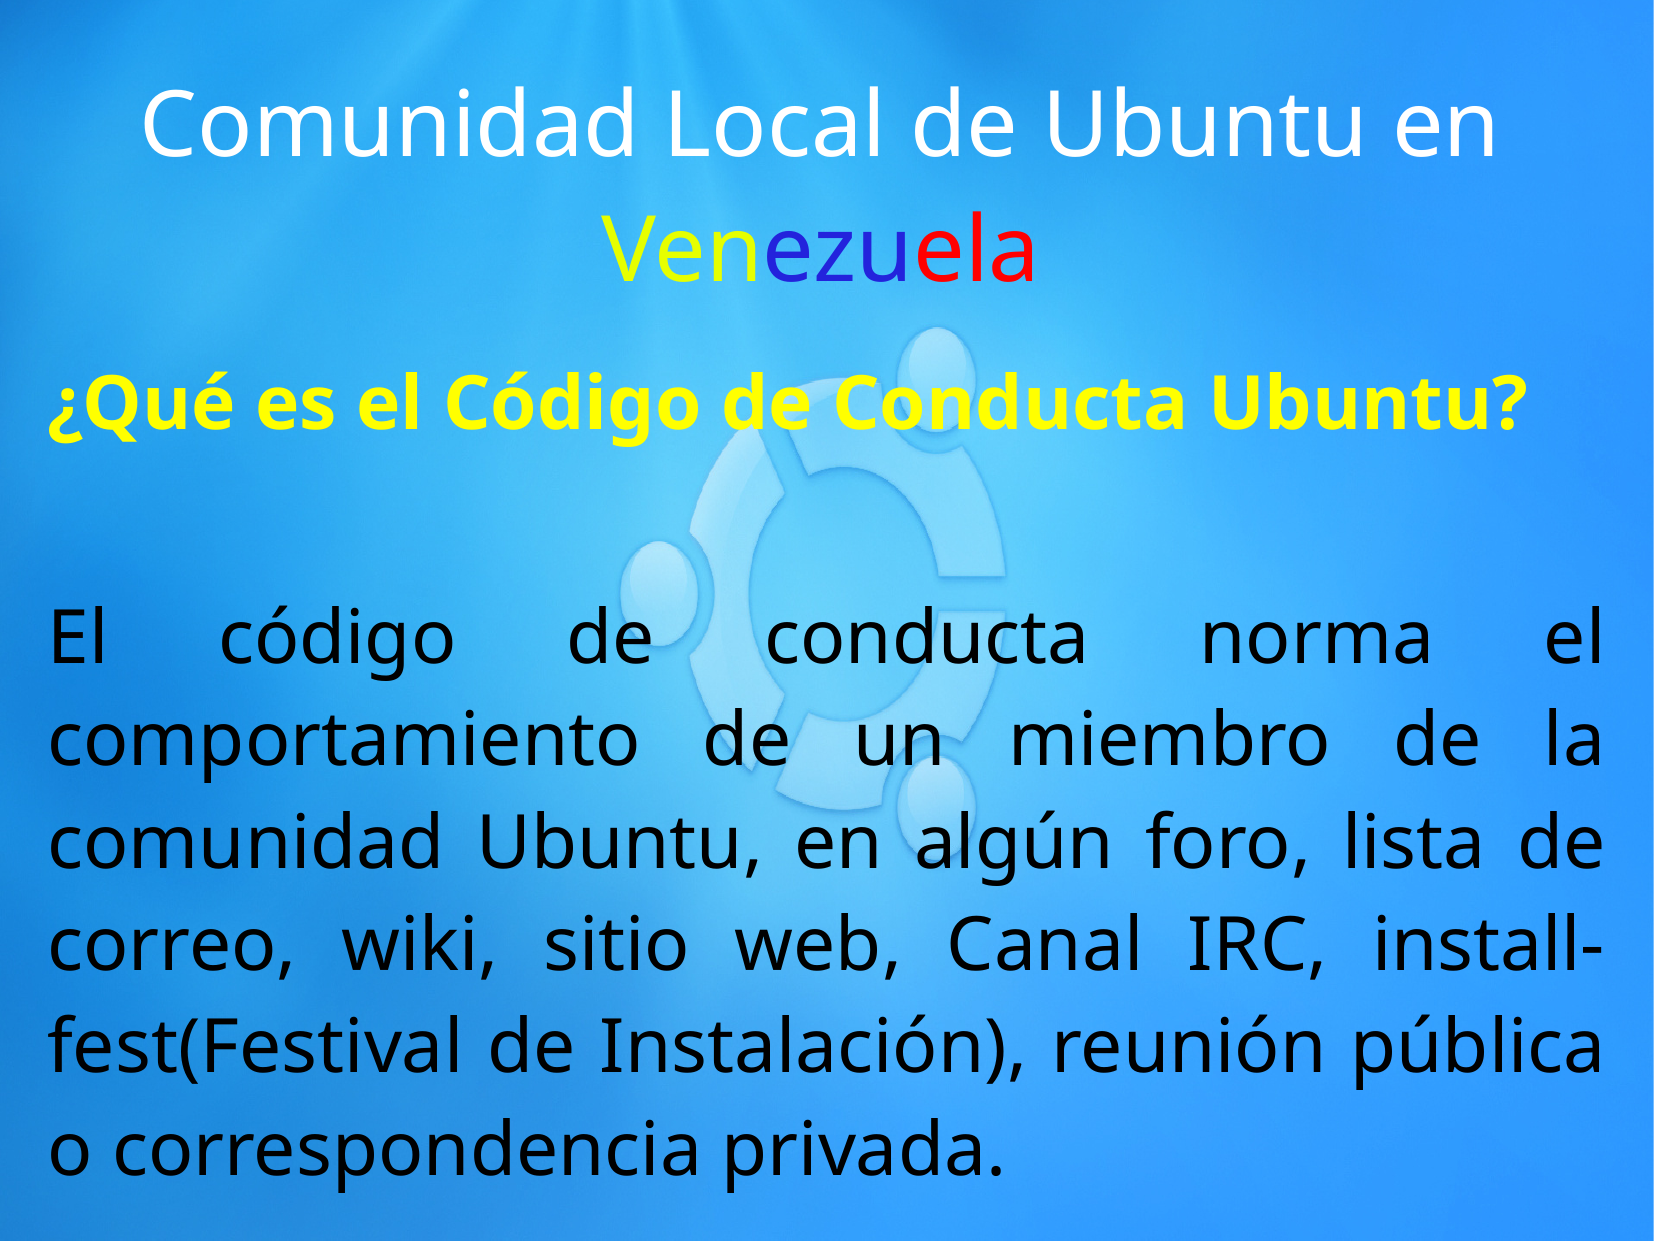

# Comunidad Local de Ubuntu en Venezuela
¿Qué es el Código de Conducta Ubuntu?
El código de conducta norma el comportamiento de un miembro de la comunidad Ubuntu, en algún foro, lista de correo, wiki, sitio web, Canal IRC, install-fest(Festival de Instalación), reunión pública o correspondencia privada.